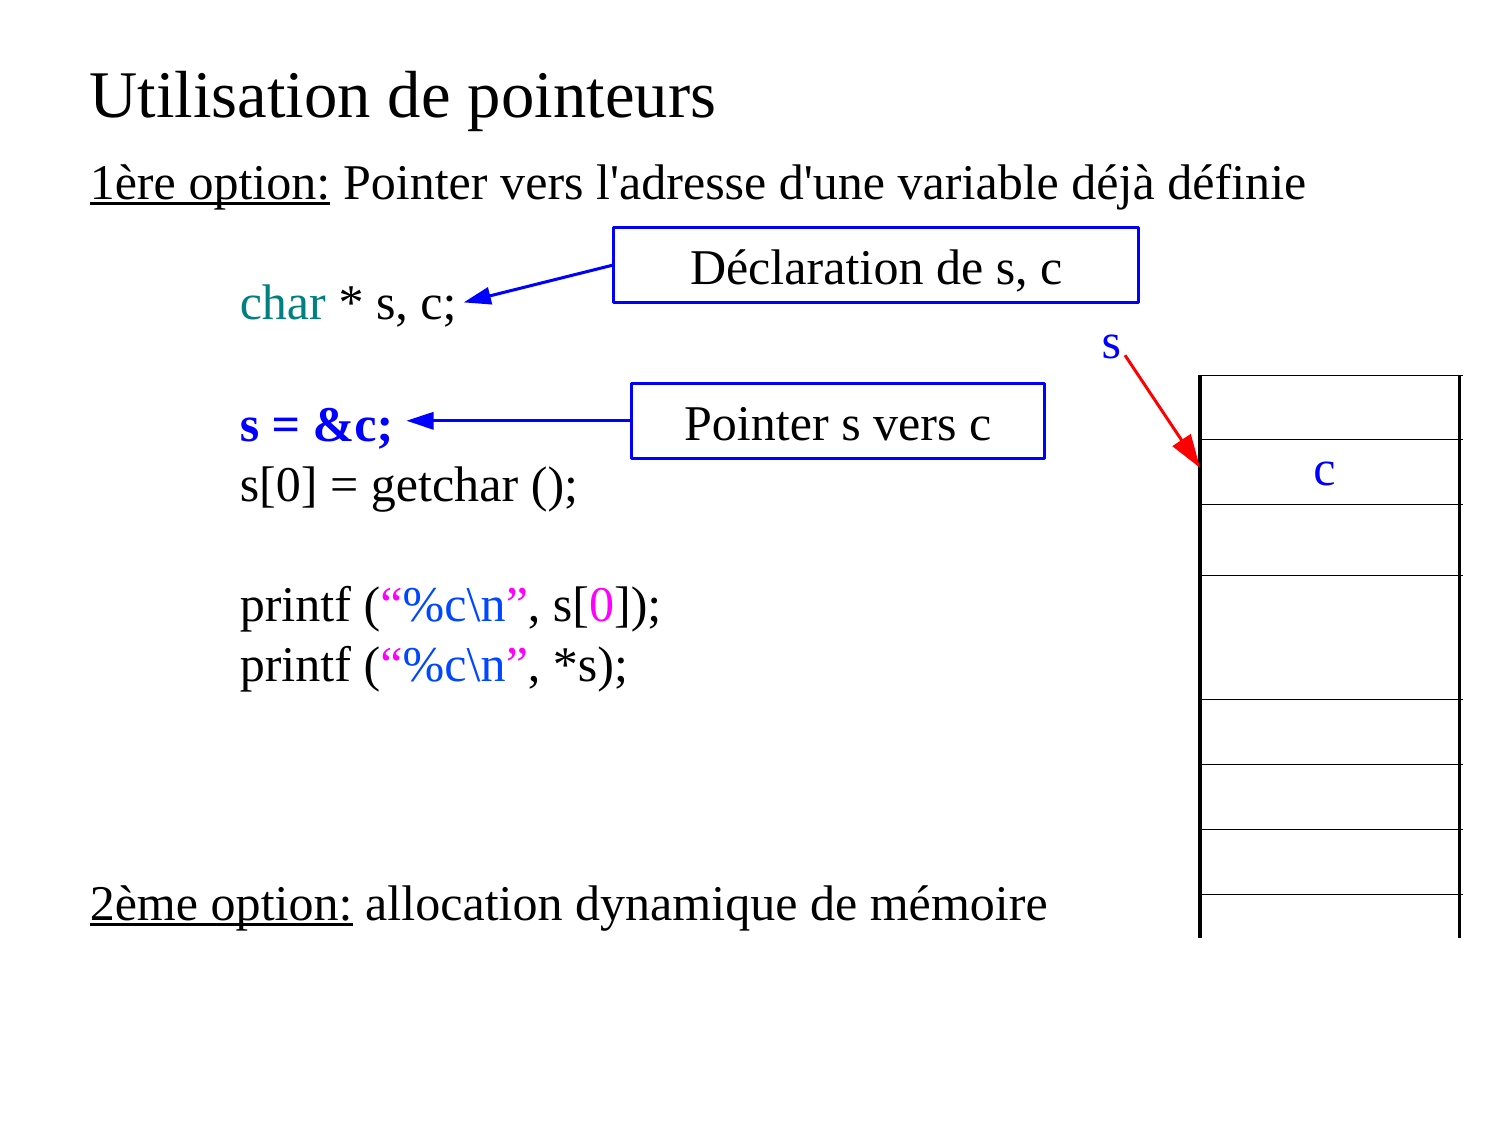

Utilisation de pointeurs
1ère option: Pointer vers l'adresse d'une variable déjà définie
	char * s, c;
Déclaration de s, c
s
c
Pointer s vers c
	s = &c;
	s[0] = getchar ();
	printf (“%c\n”, s[0]);
	printf (“%c\n”, *s);
2ème option: allocation dynamique de mémoire